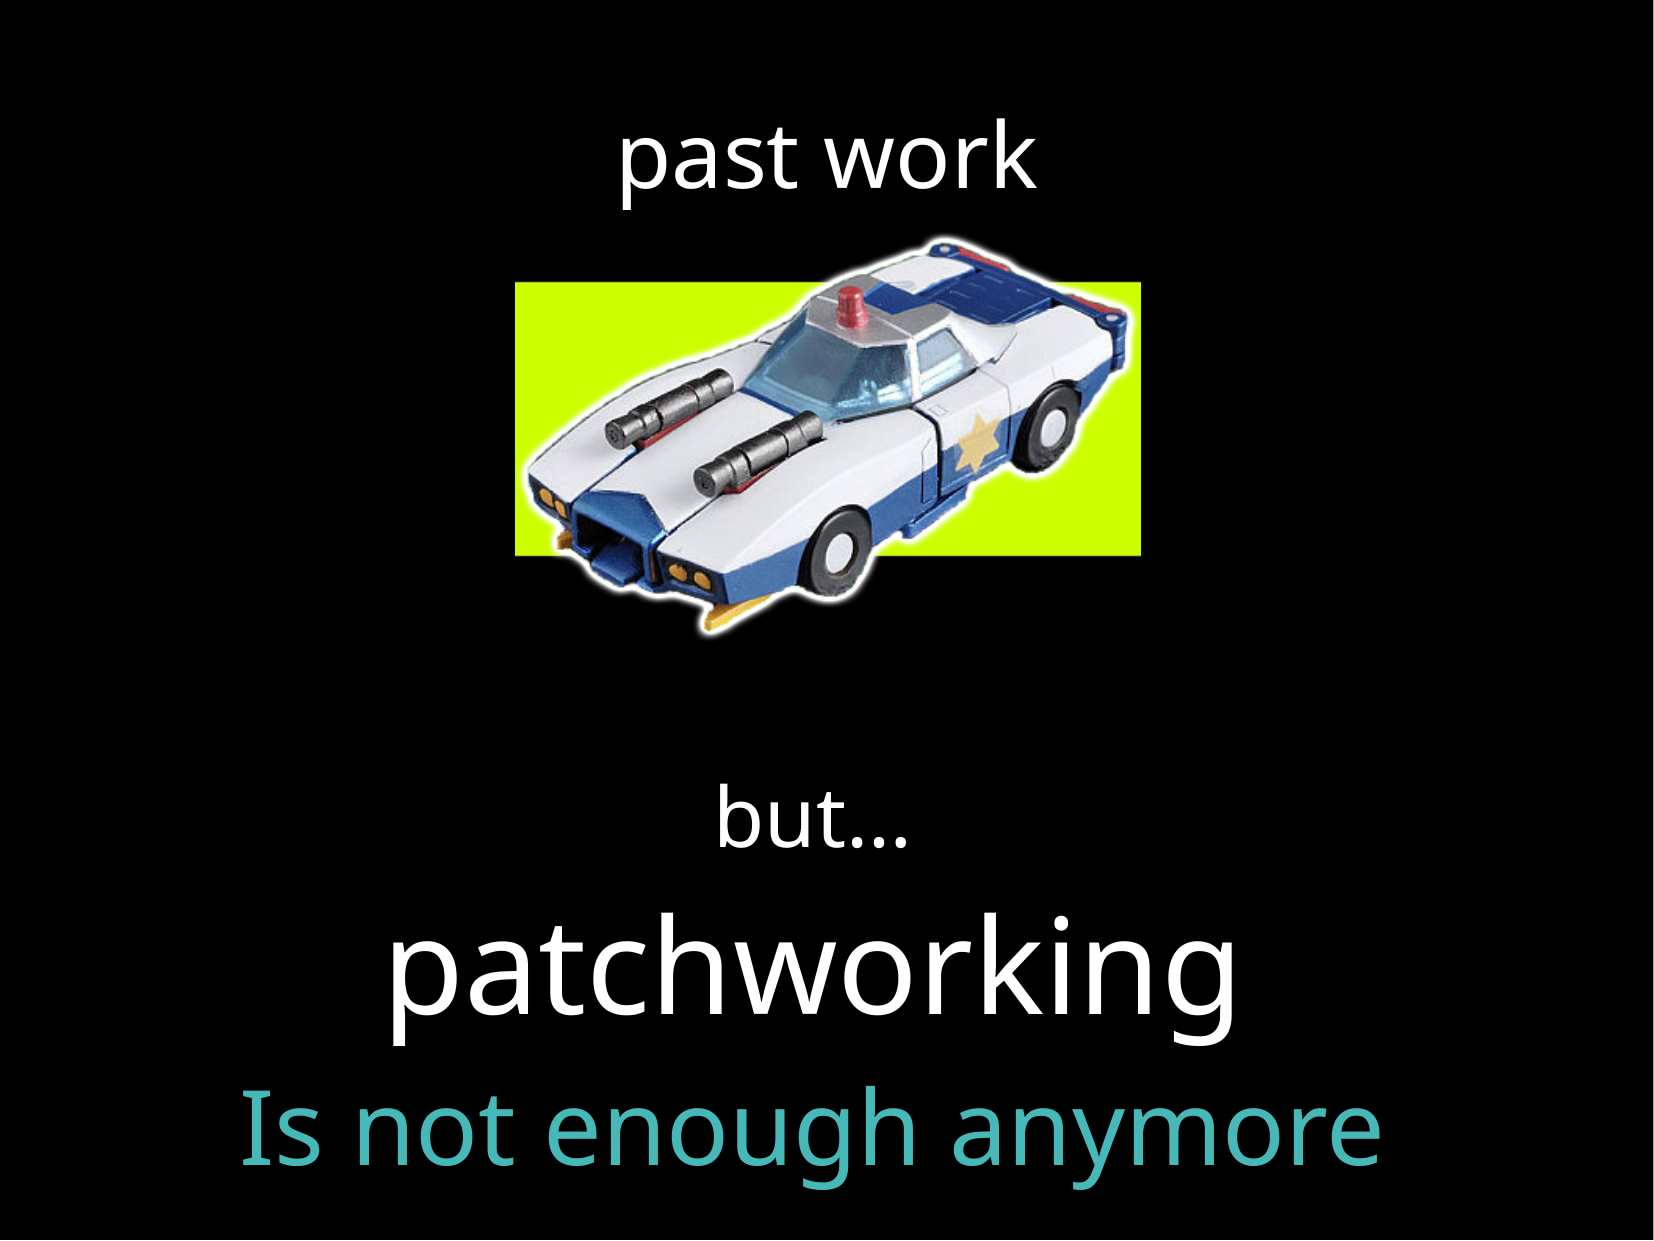

# past work
but…
patchworking
Is not enough anymore